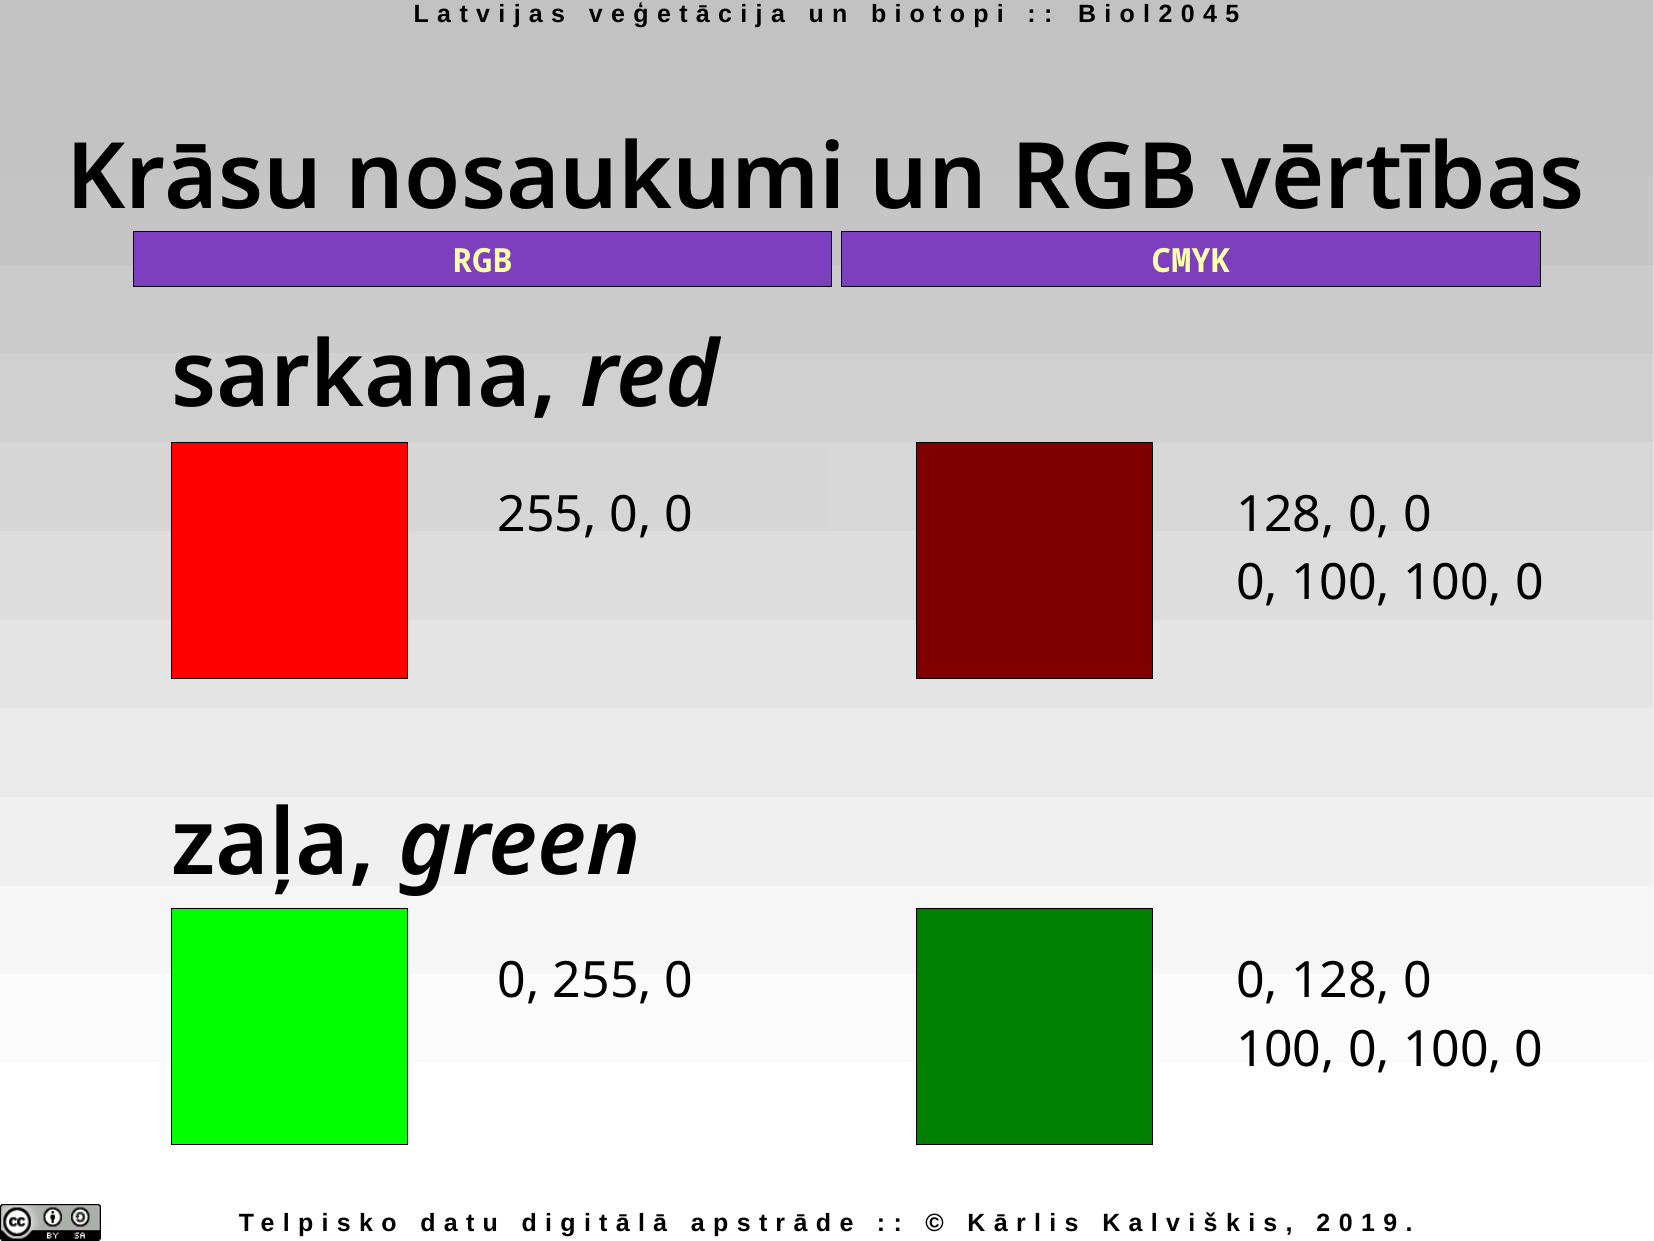

# Krāsu nosaukumi un RGB vērtības
RGB
CMYK
sarkana, red
255, 0, 0
128, 0, 0
0, 100, 100, 0
zaļa, green
0, 255, 0
0, 128, 0
100, 0, 100, 0